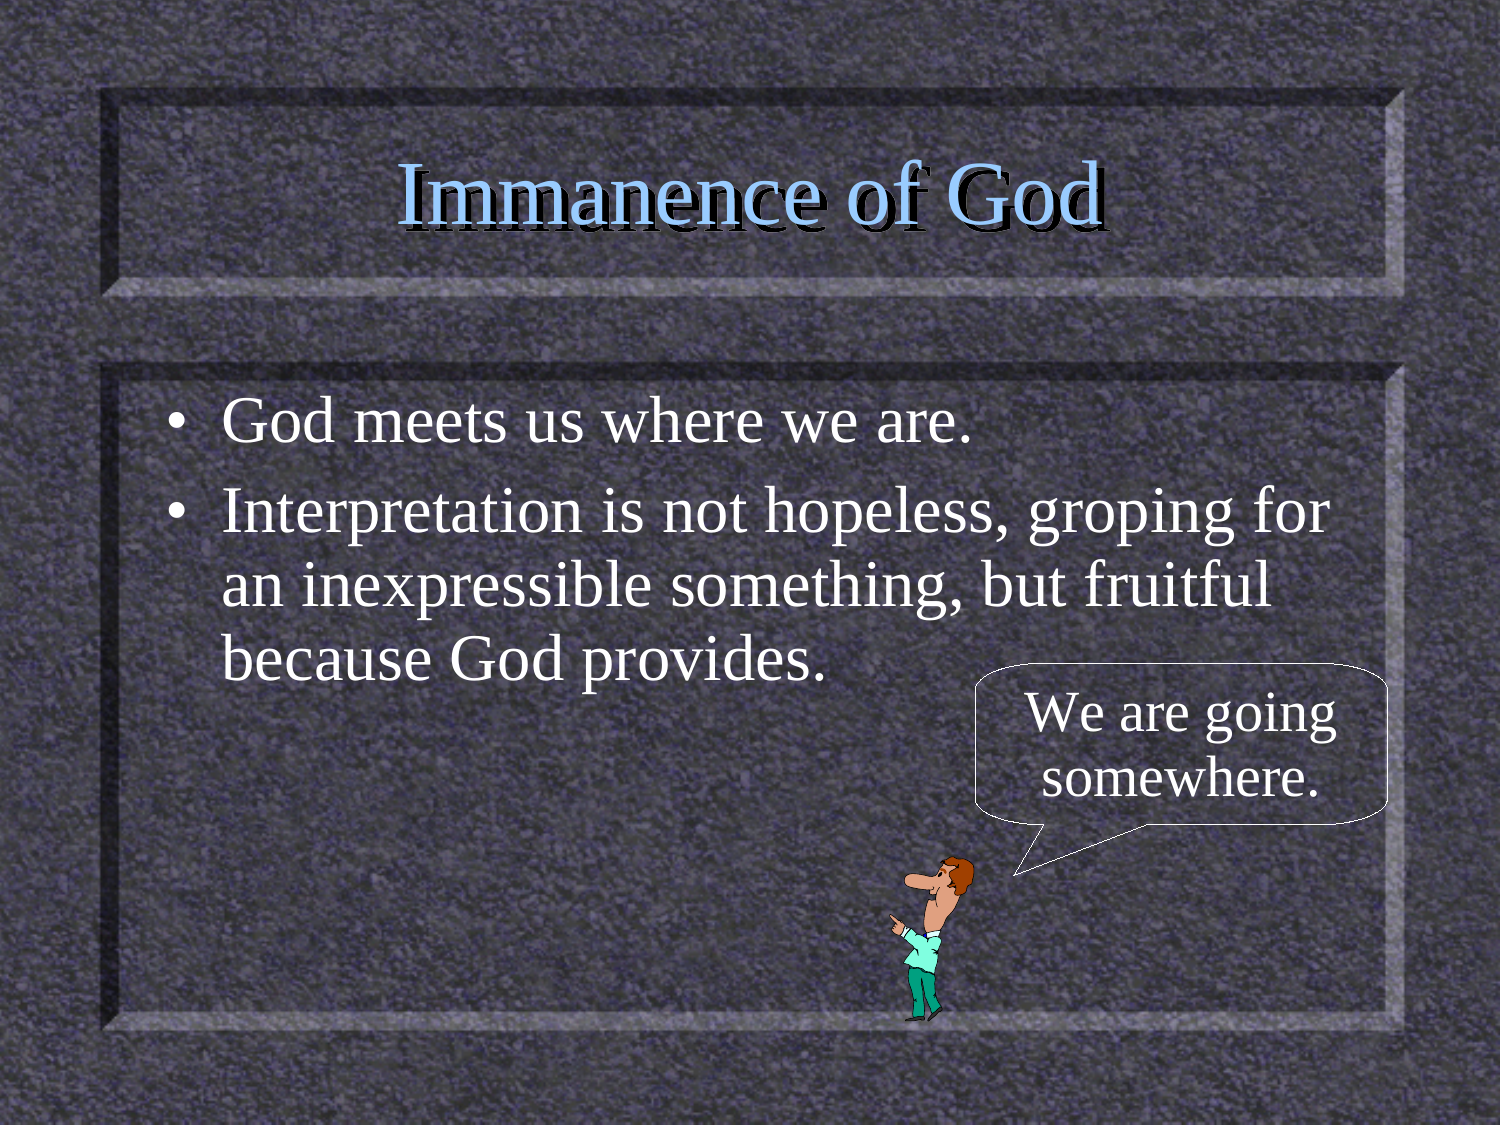

# Immanence of God
God meets us where we are.
Interpretation is not hopeless, groping for an inexpressible something, but fruitful because God provides.
We are going
somewhere.